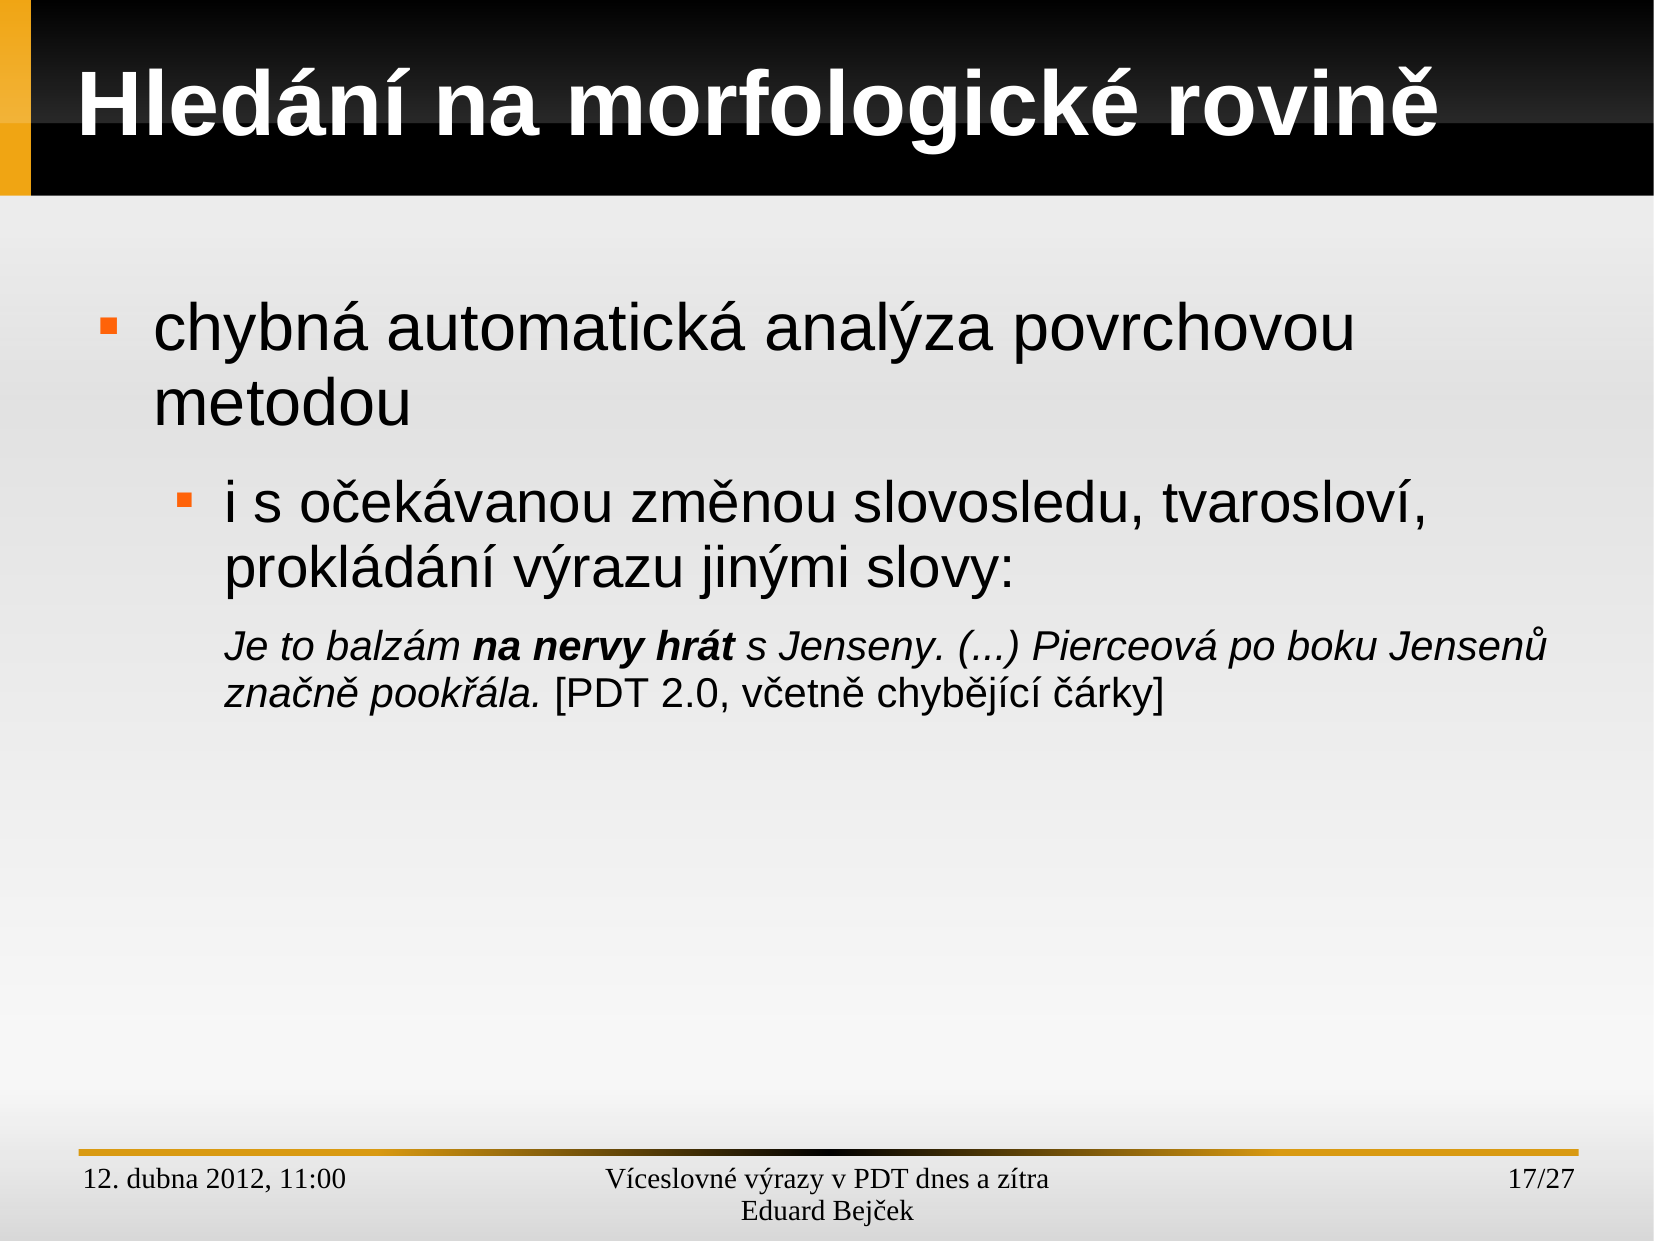

# Hledání na morfologické rovině
chybná automatická analýza povrchovou metodou
i s očekávanou změnou slovosledu, tvarosloví, prokládání výrazu jinými slovy:
Je to balzám na nervy hrát s Jenseny. (...) Pierceová po boku Jensenů značně pookřála. [PDT 2.0, včetně chybějící čárky]
12. dubna 2012, 11:00
Víceslovné výrazy v PDT dnes a zítra
17